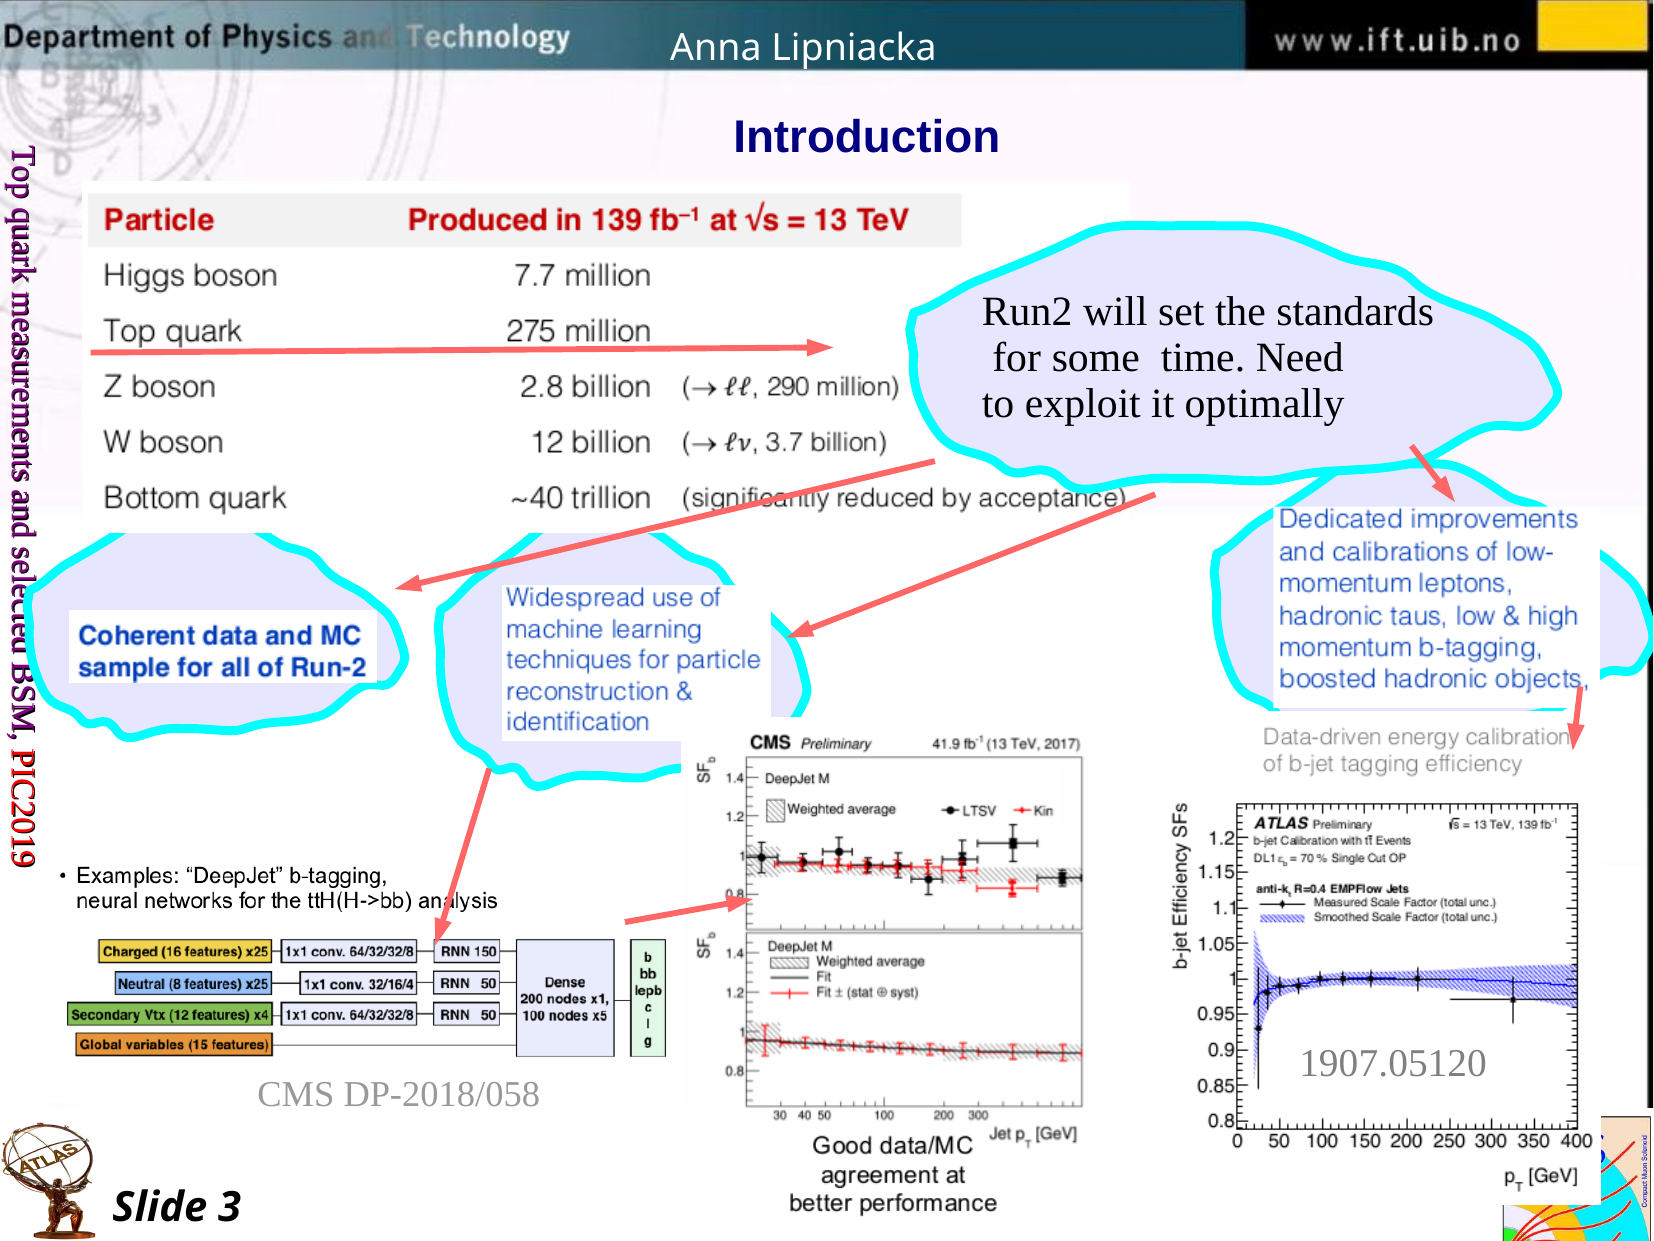

# Introduction
Run2 will set the standards
 for some time. Need
to exploit it optimally
1907.05120
CMS DP-2018/058
Slide 3